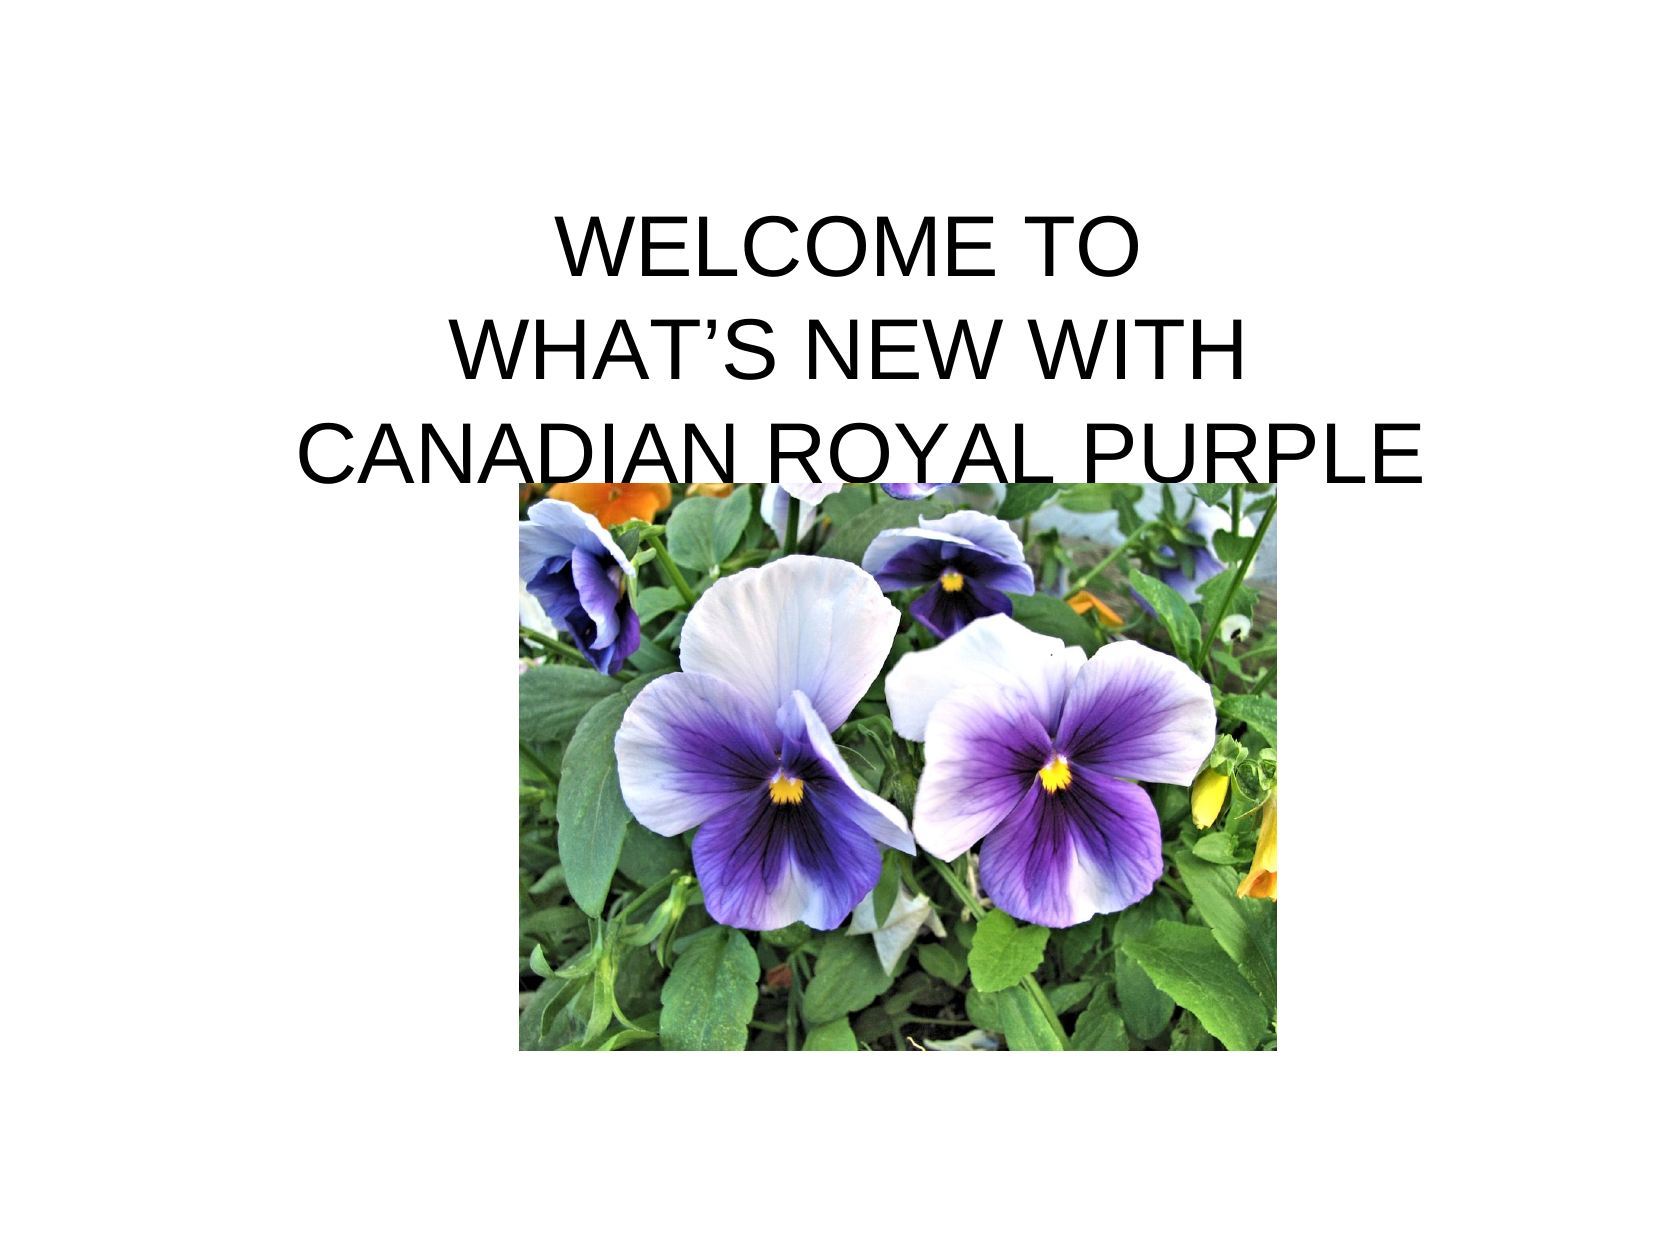

# WELCOME TO WHAT’S NEW WITH CANADIAN ROYAL PURPLE